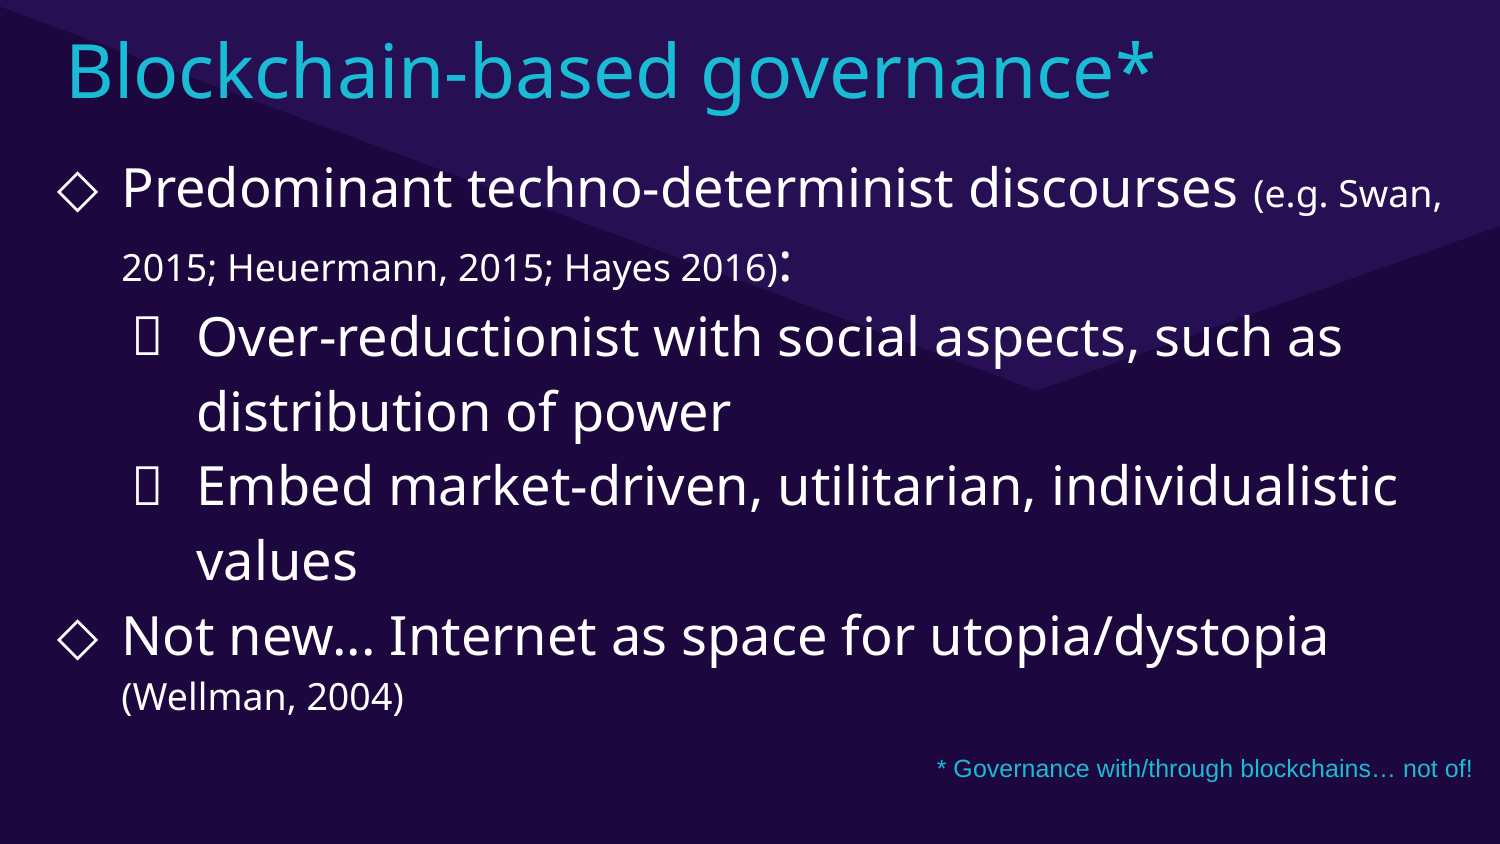

# Blockchain-based governance*
Predominant techno-determinist discourses (e.g. Swan, 2015; Heuermann, 2015; Hayes 2016):
Over-reductionist with social aspects, such as distribution of power
Embed market-driven, utilitarian, individualistic values
Not new... Internet as space for utopia/dystopia (Wellman, 2004)
* Governance with/through blockchains… not of!